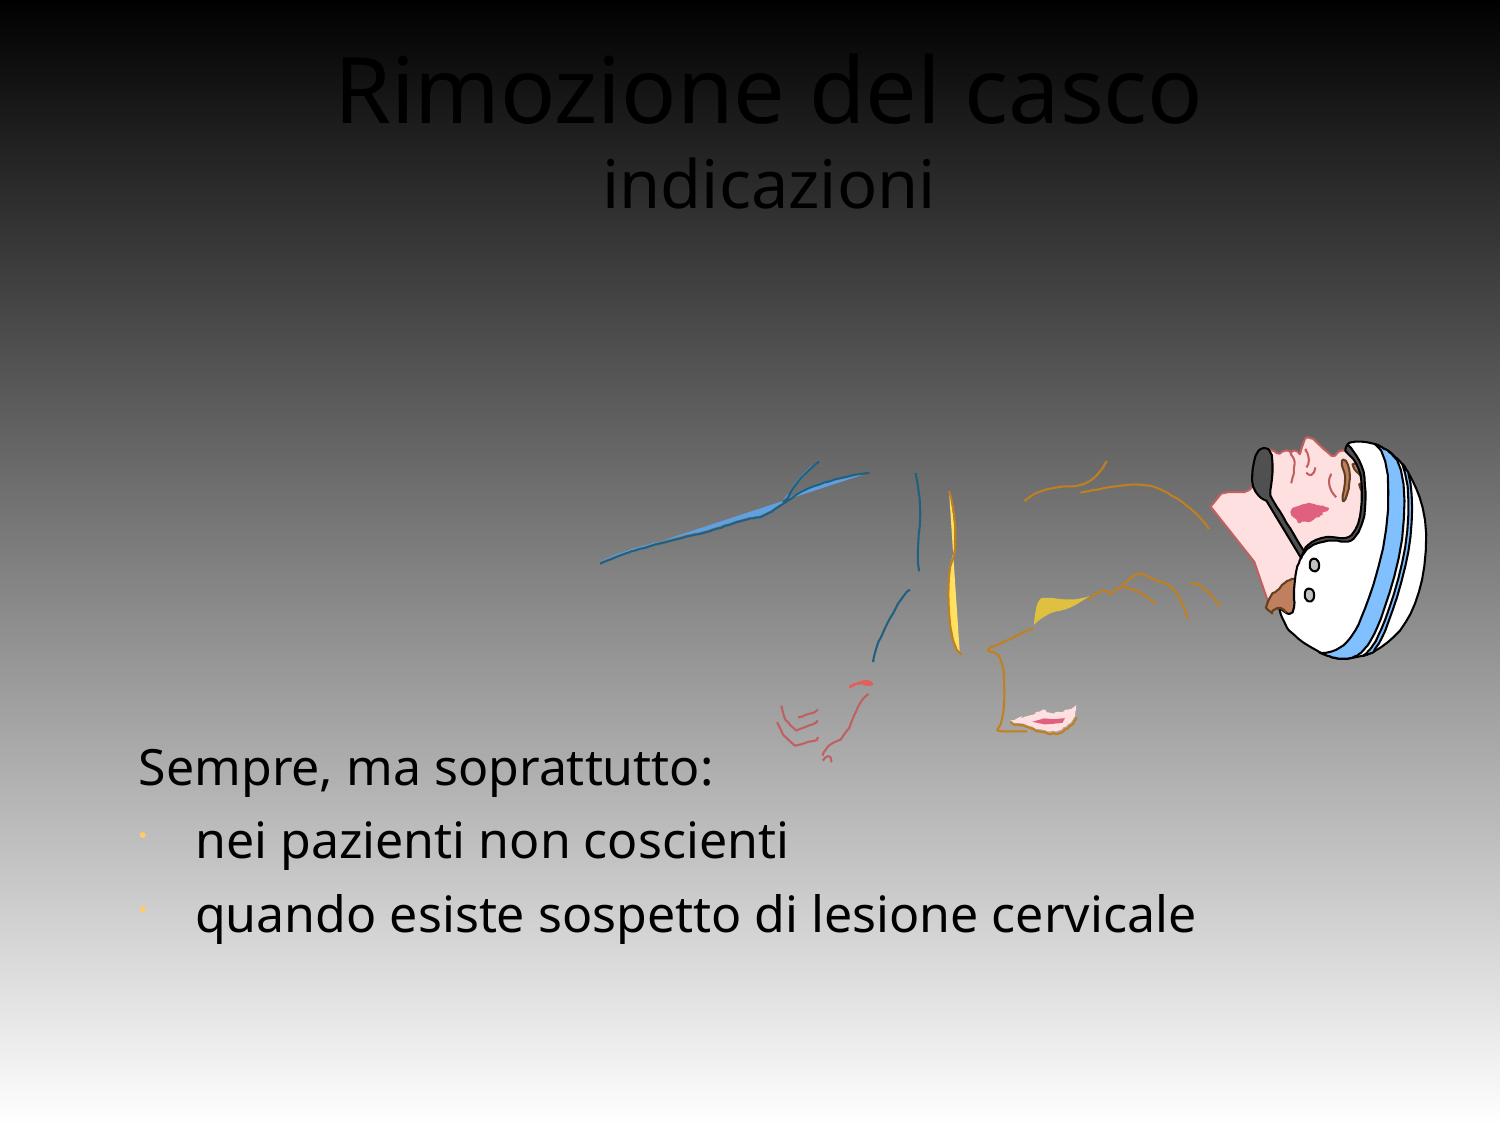

# Rimozione del casco indicazioni
Sempre, ma soprattutto:
nei pazienti non coscienti
quando esiste sospetto di lesione cervicale